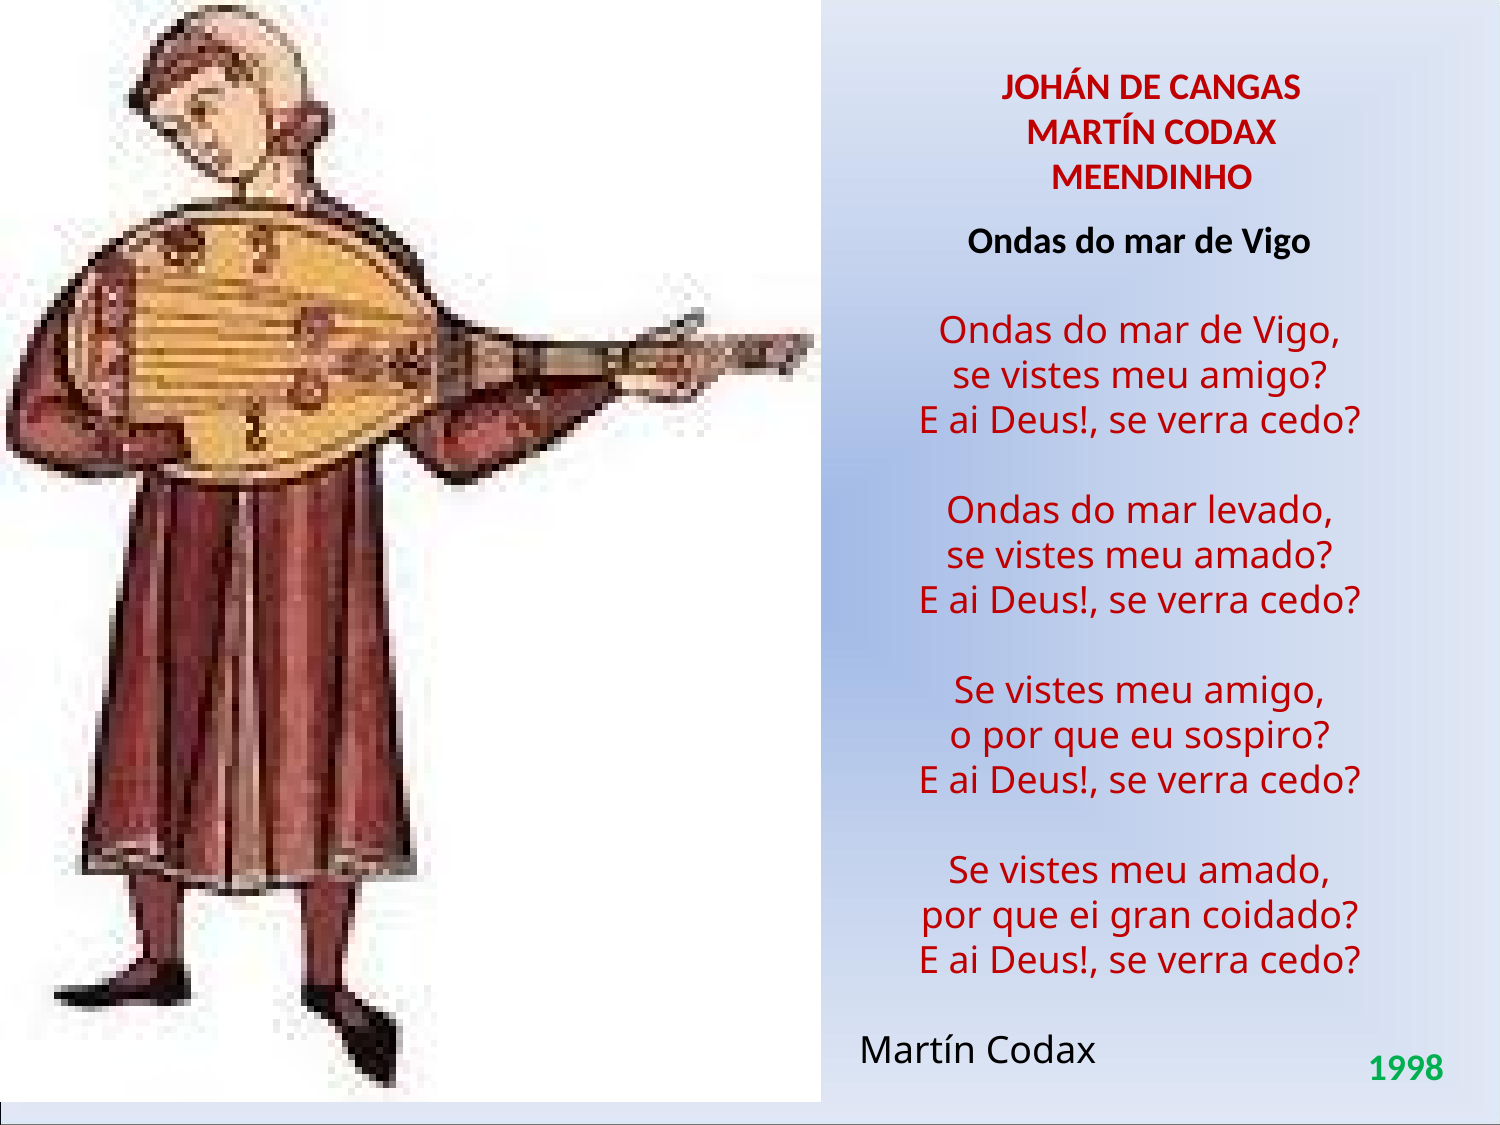

JOHÁN DE CANGAS
MARTÍN CODAX
MEENDINHO
Ondas do mar de Vigo
Ondas do mar de Vigo,
se vistes meu amigo?
E ai Deus!, se verra cedo?
Ondas do mar levado,
se vistes meu amado?
E ai Deus!, se verra cedo?
Se vistes meu amigo,
o por que eu sospiro?
E ai Deus!, se verra cedo?
Se vistes meu amado,
por que ei gran coidado?
E ai Deus!, se verra cedo?
Martín Codax
1998